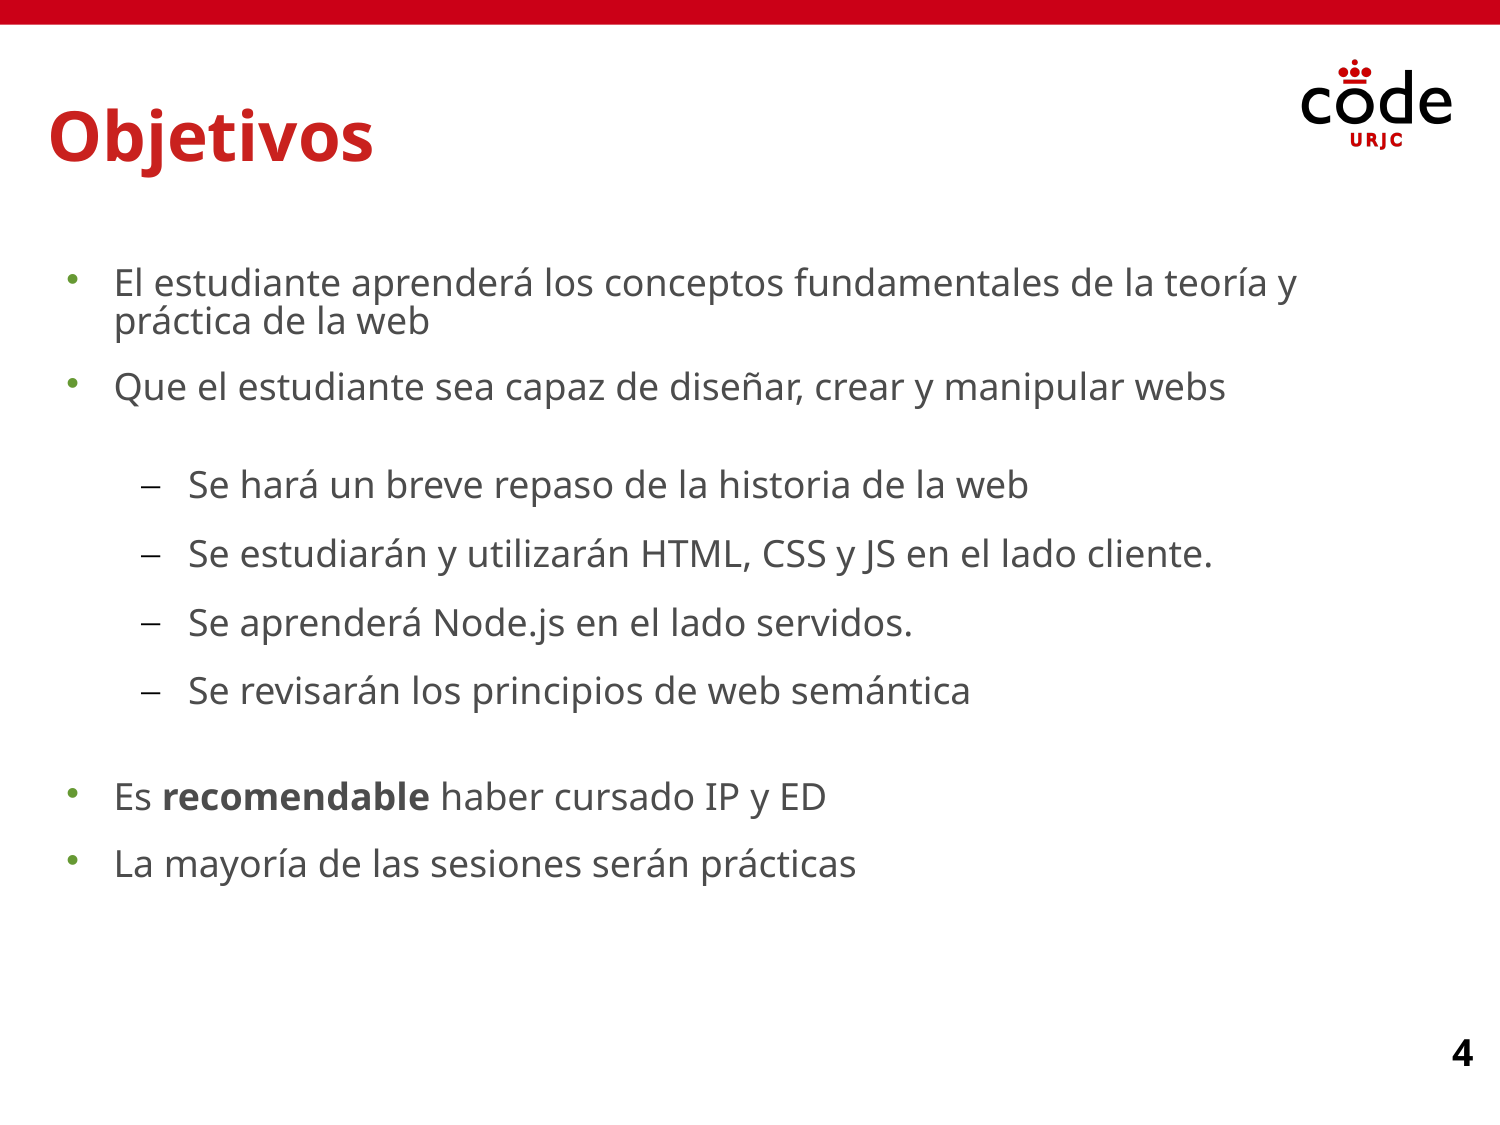

# Objetivos
El estudiante aprenderá los conceptos fundamentales de la teoría y práctica de la web
Que el estudiante sea capaz de diseñar, crear y manipular webs
Se hará un breve repaso de la historia de la web
Se estudiarán y utilizarán HTML, CSS y JS en el lado cliente.
Se aprenderá Node.js en el lado servidos.
Se revisarán los principios de web semántica
Es recomendable haber cursado IP y ED
La mayoría de las sesiones serán prácticas
4